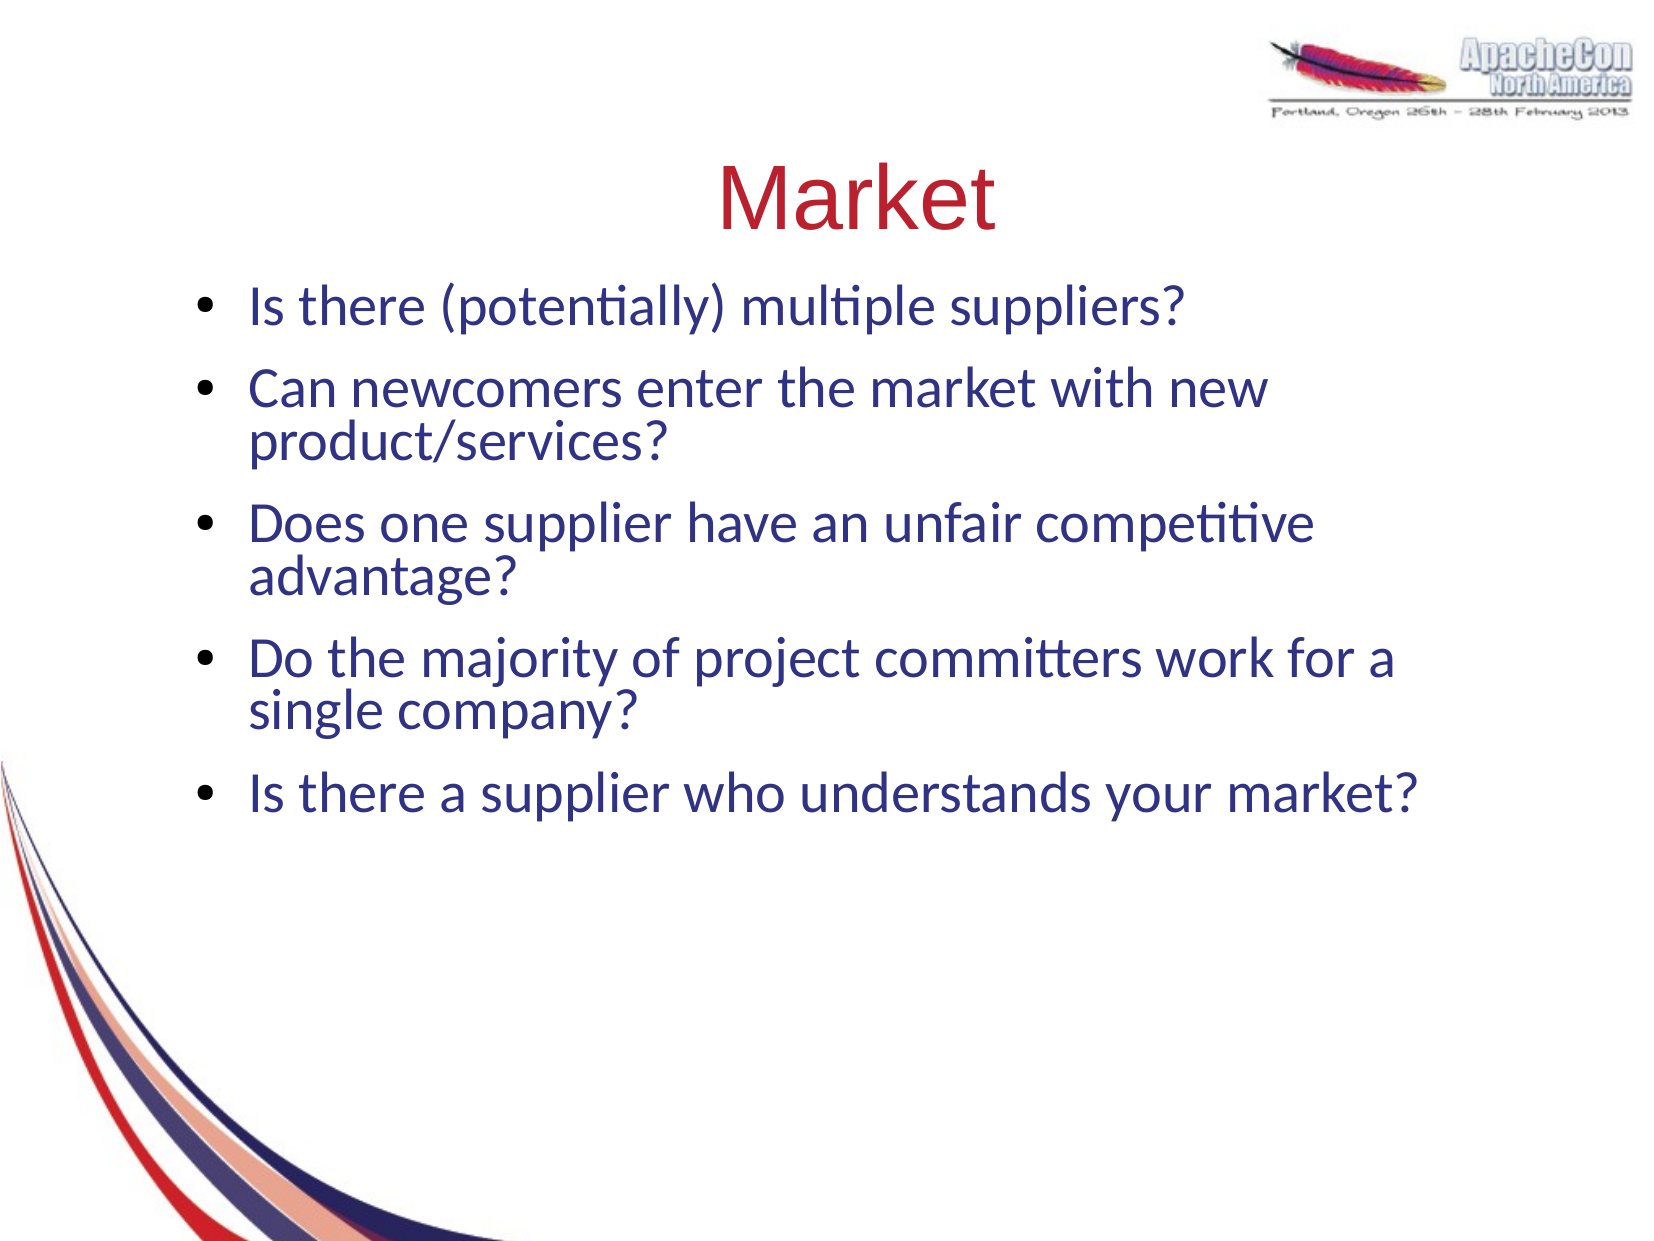

# Market
Is there (potentially) multiple suppliers?
Can newcomers enter the market with new product/services?
Does one supplier have an unfair competitive advantage?
Do the majority of project committers work for a single company?
Is there a supplier who understands your market?